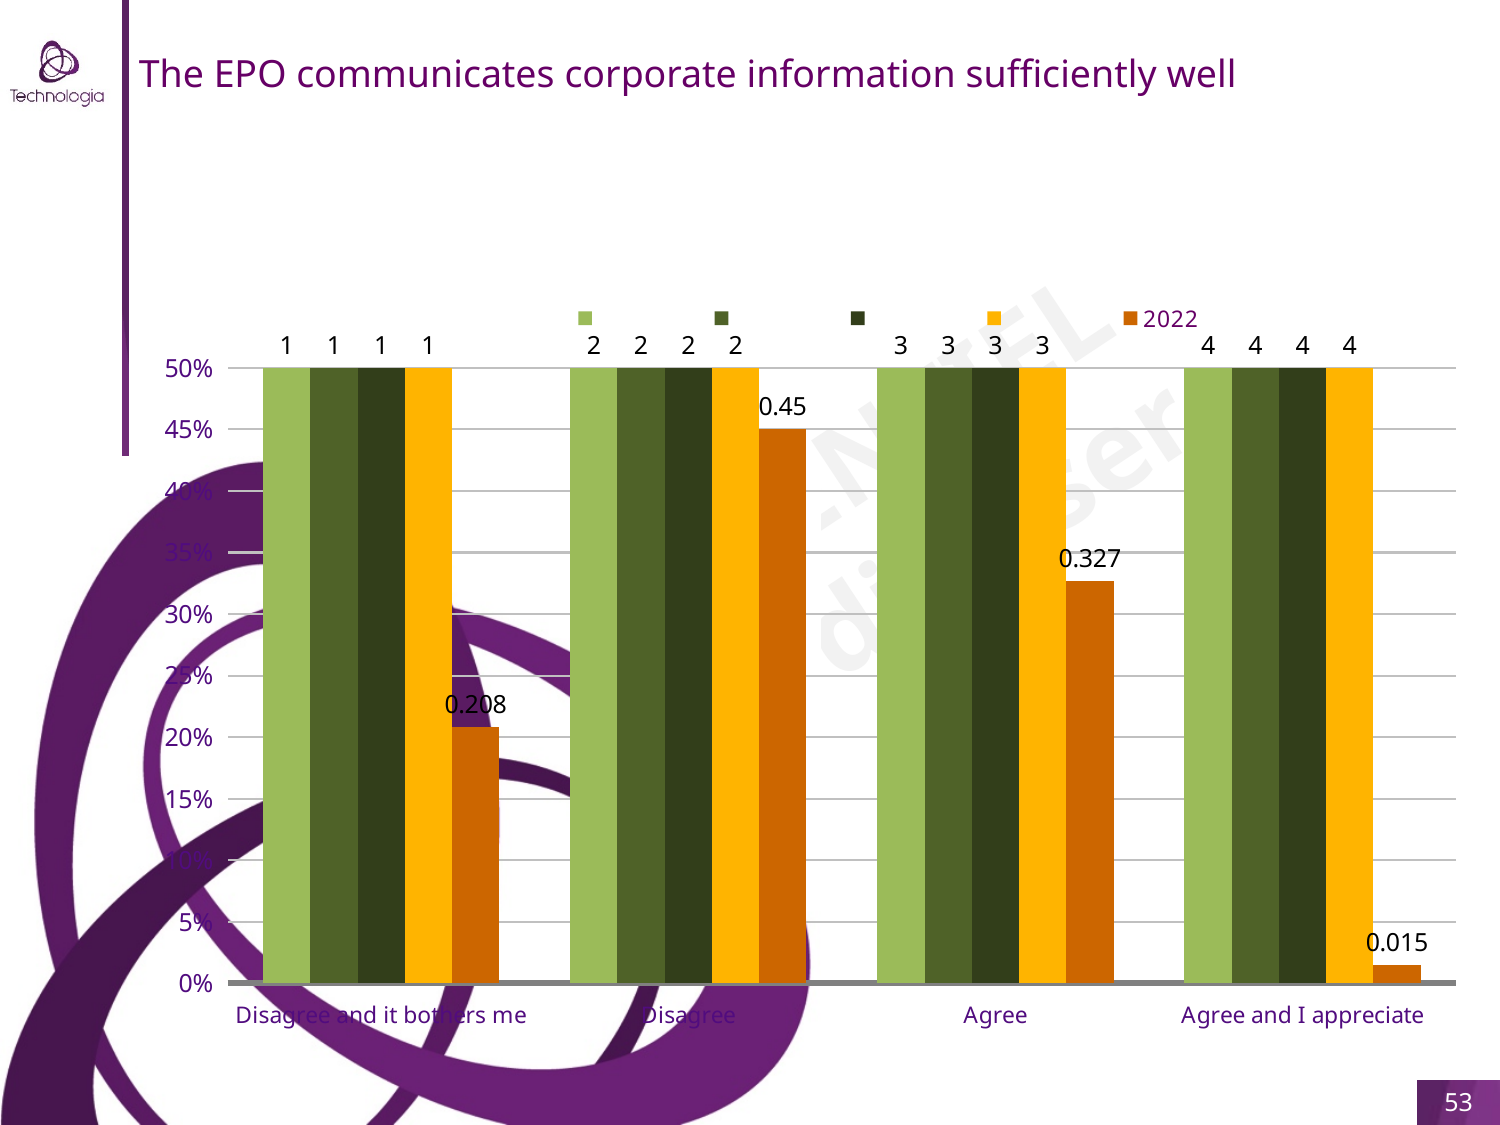

# The EPO communicates corporate information sufficiently well
[unsupported chart]